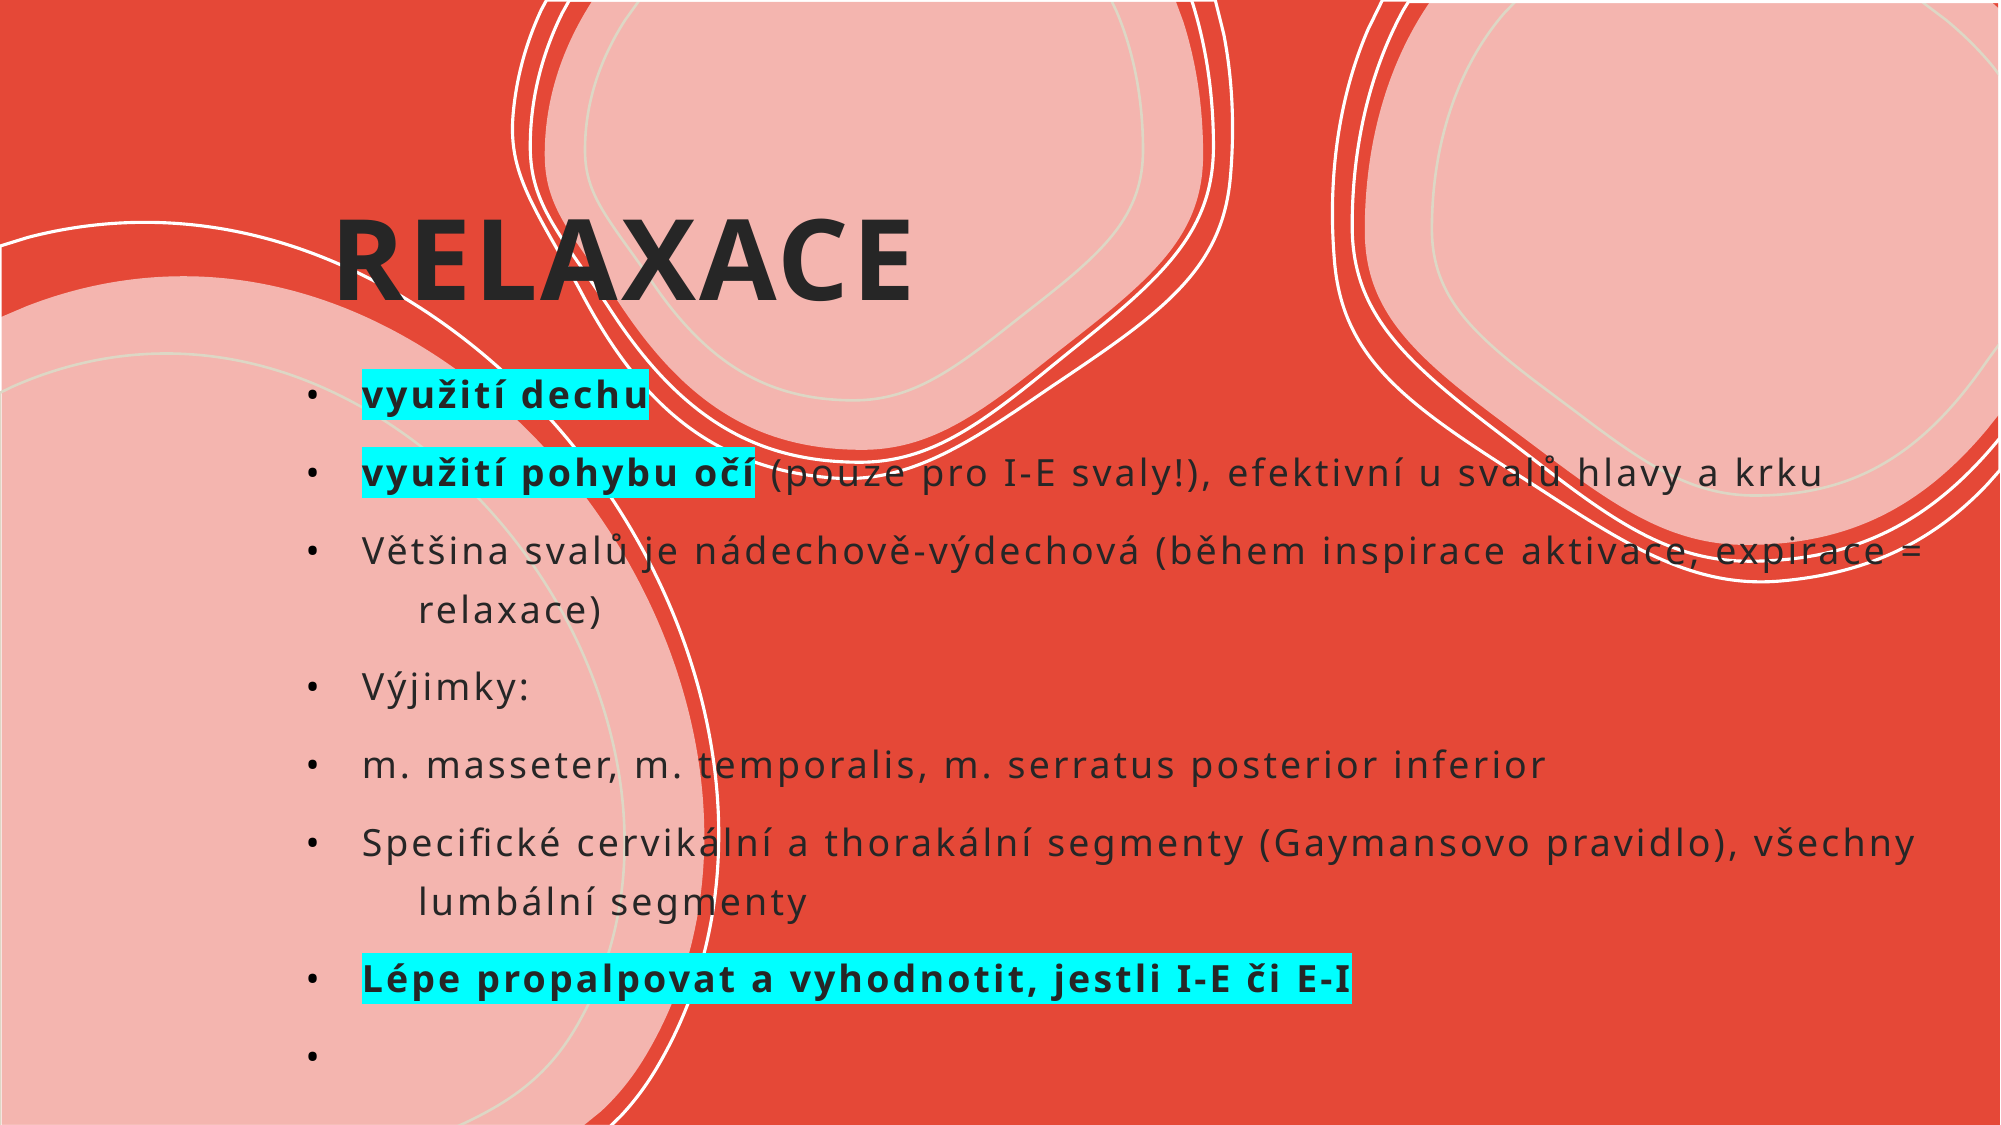

# RELAXACE
využití dechu
využití pohybu očí (pouze pro I-E svaly!), efektivní u svalů hlavy a krku
Většina svalů je nádechově-výdechová (během inspirace aktivace, expirace = relaxace)
Výjimky:
m. masseter, m. temporalis, m. serratus posterior inferior
Specifické cervikální a thorakální segmenty (Gaymansovo pravidlo), všechny lumbální segmenty
Lépe propalpovat a vyhodnotit, jestli I-E či E-I